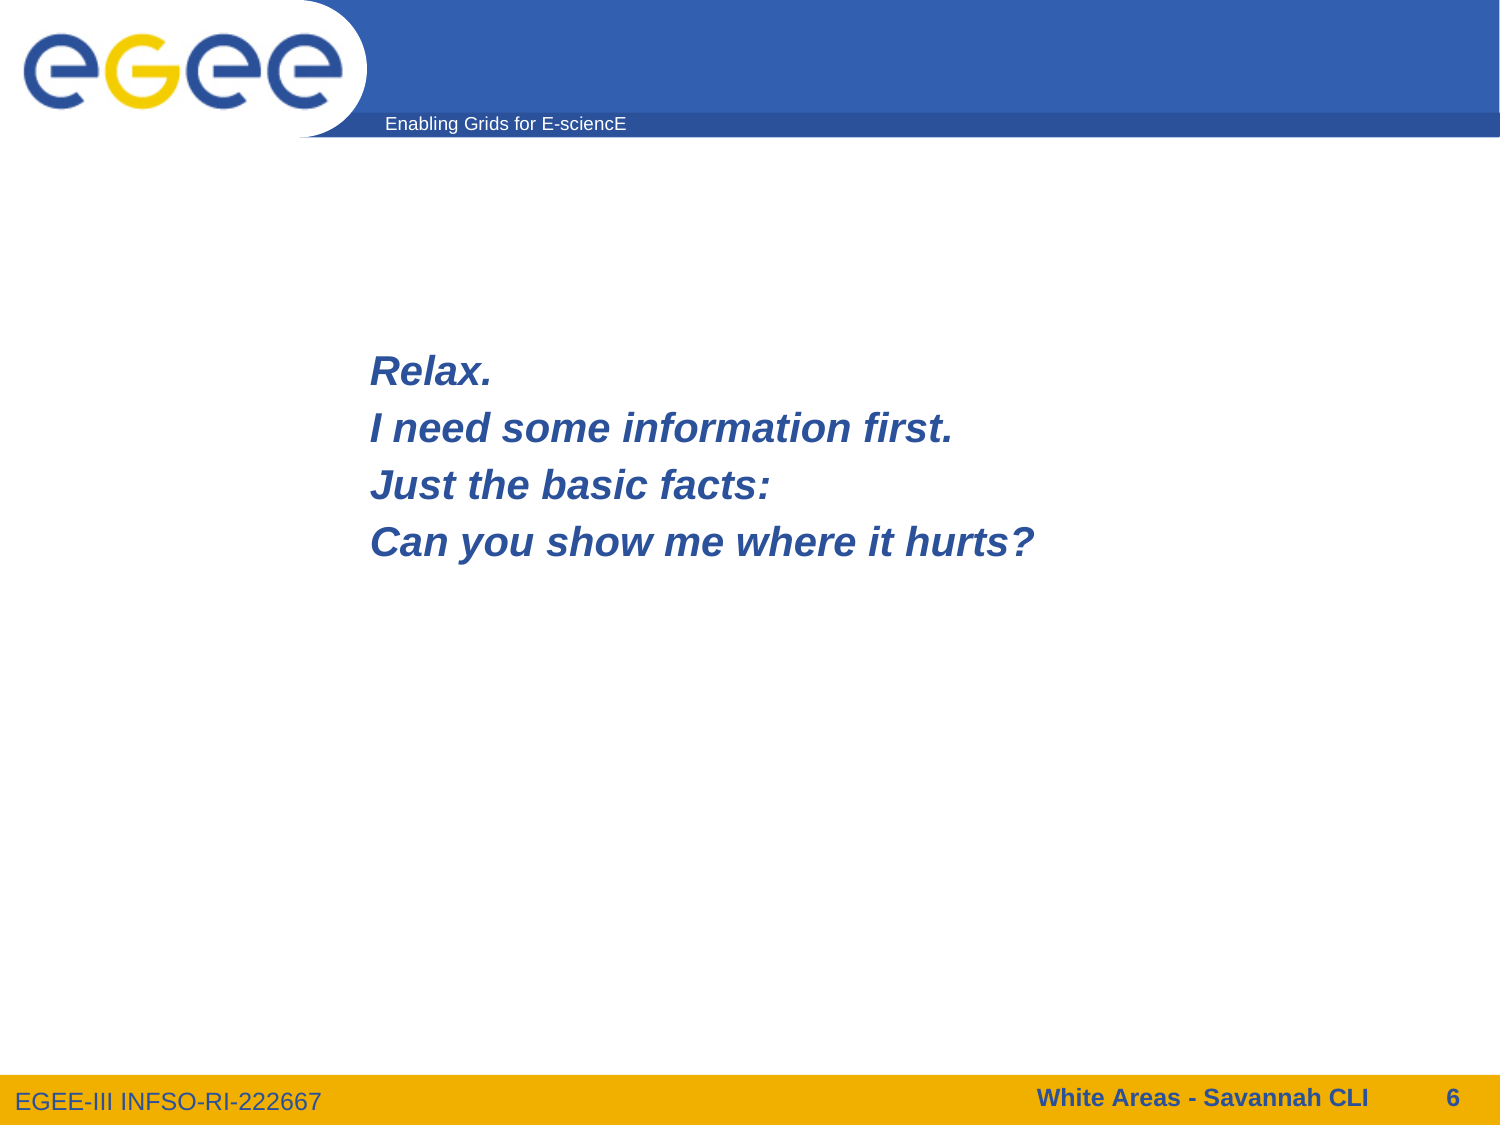

# Relax.
I need some information first.
Just the basic facts:
Can you show me where it hurts?
White Areas - Savannah CLI
6